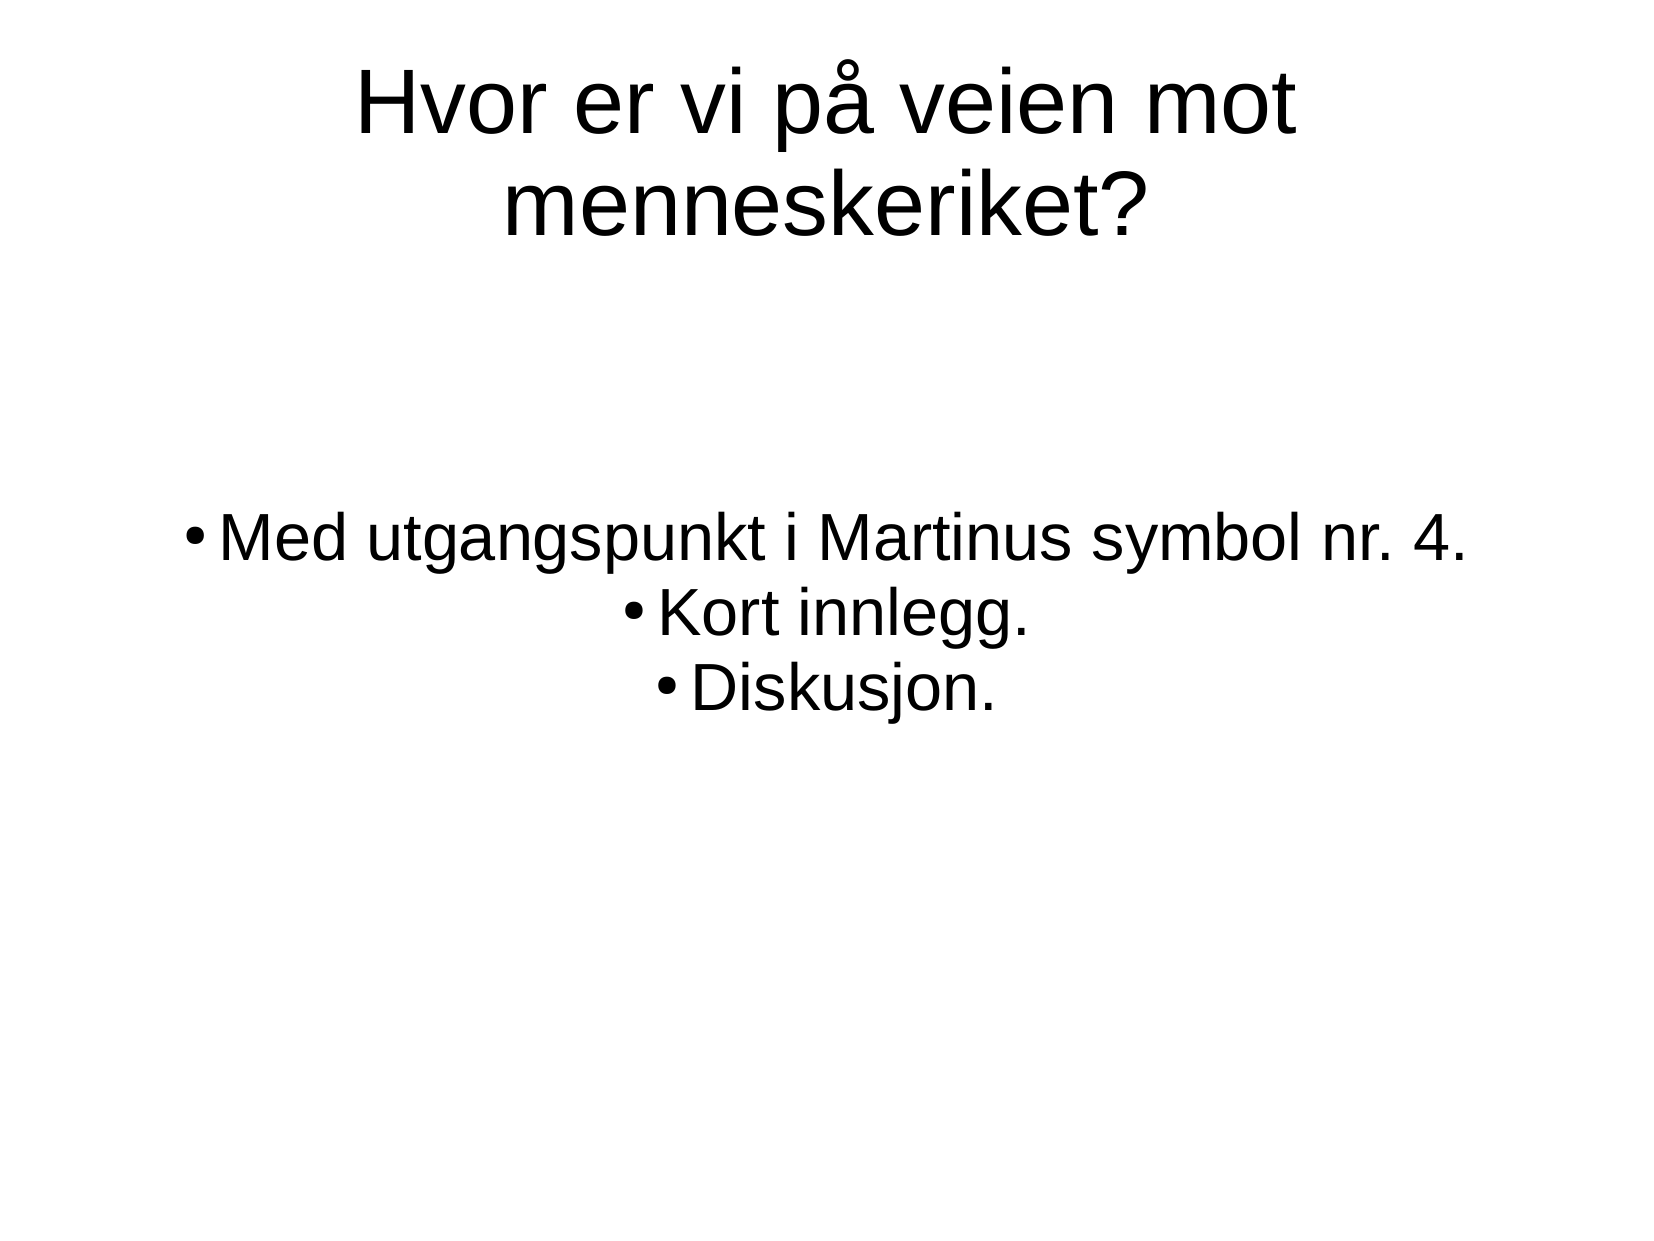

# Hvor er vi på veien mot menneskeriket?
Med utgangspunkt i Martinus symbol nr. 4.
Kort innlegg.
Diskusjon.